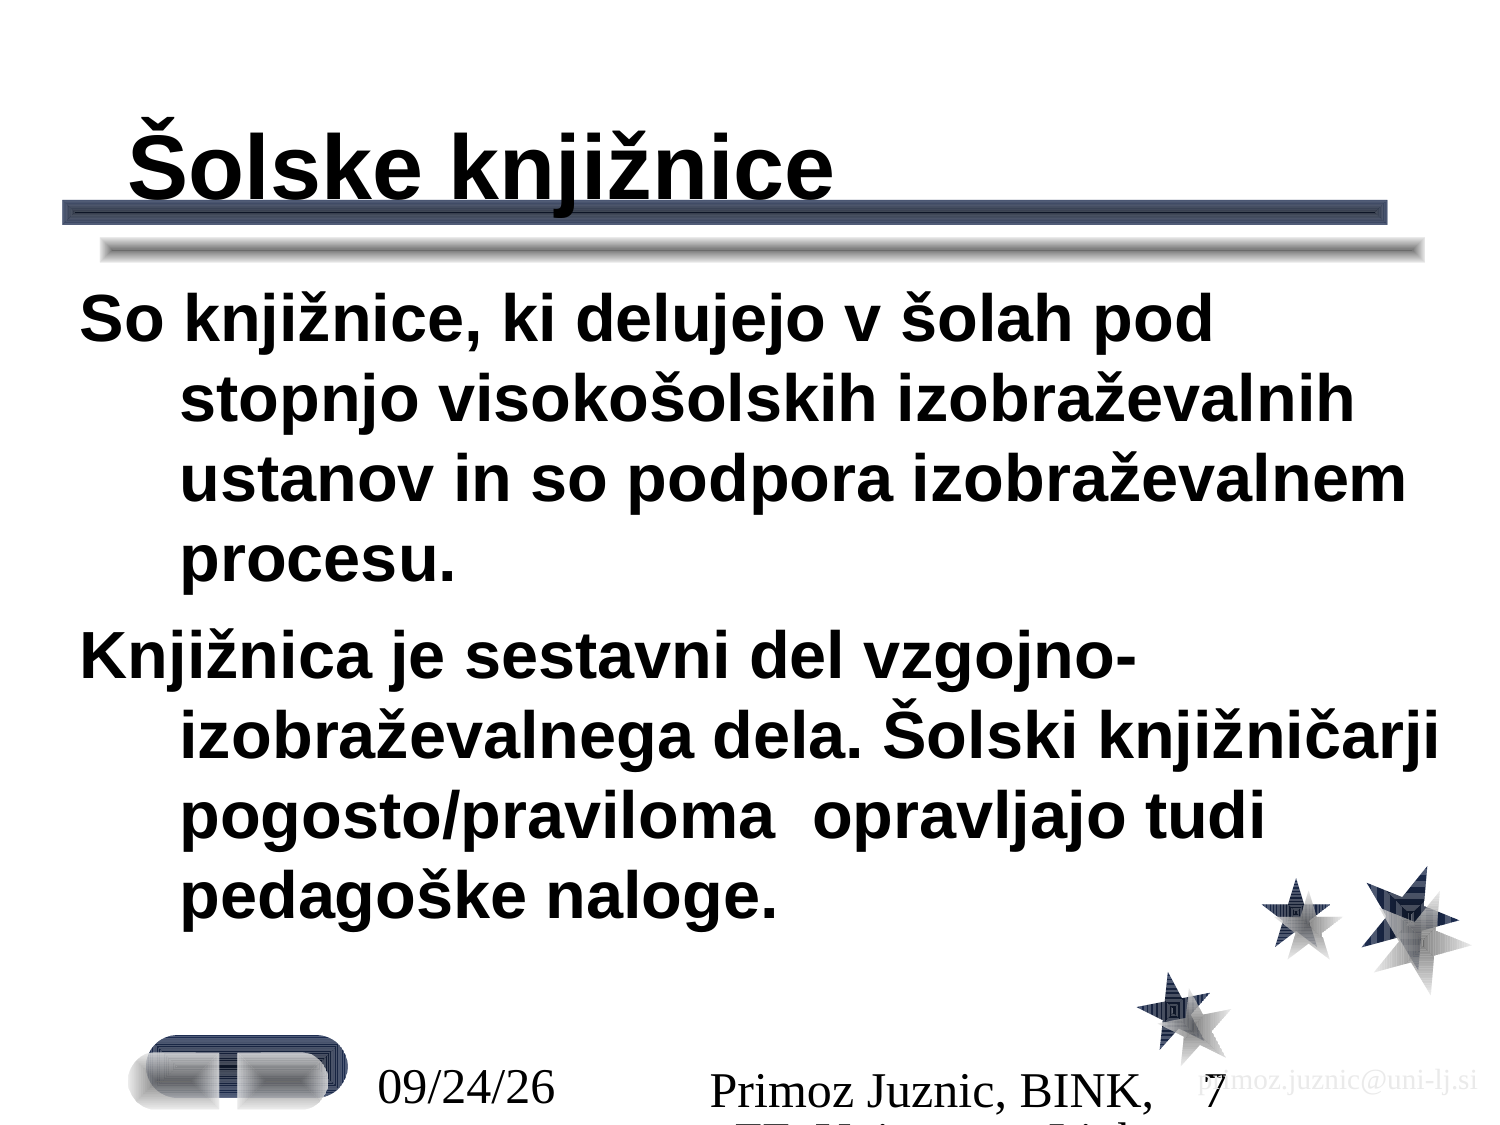

# Šolske knjižnice
So knjižnice, ki delujejo v šolah pod stopnjo visokošolskih izobraževalnih ustanov in so podpora izobraževalnem procesu.
Knjižnica je sestavni del vzgojno-izobraževalnega dela. Šolski knjižničarji pogosto/praviloma opravljajo tudi pedagoške naloge.
Primoz Juznic, BINK, FF, Univerza v Ljubljani
7